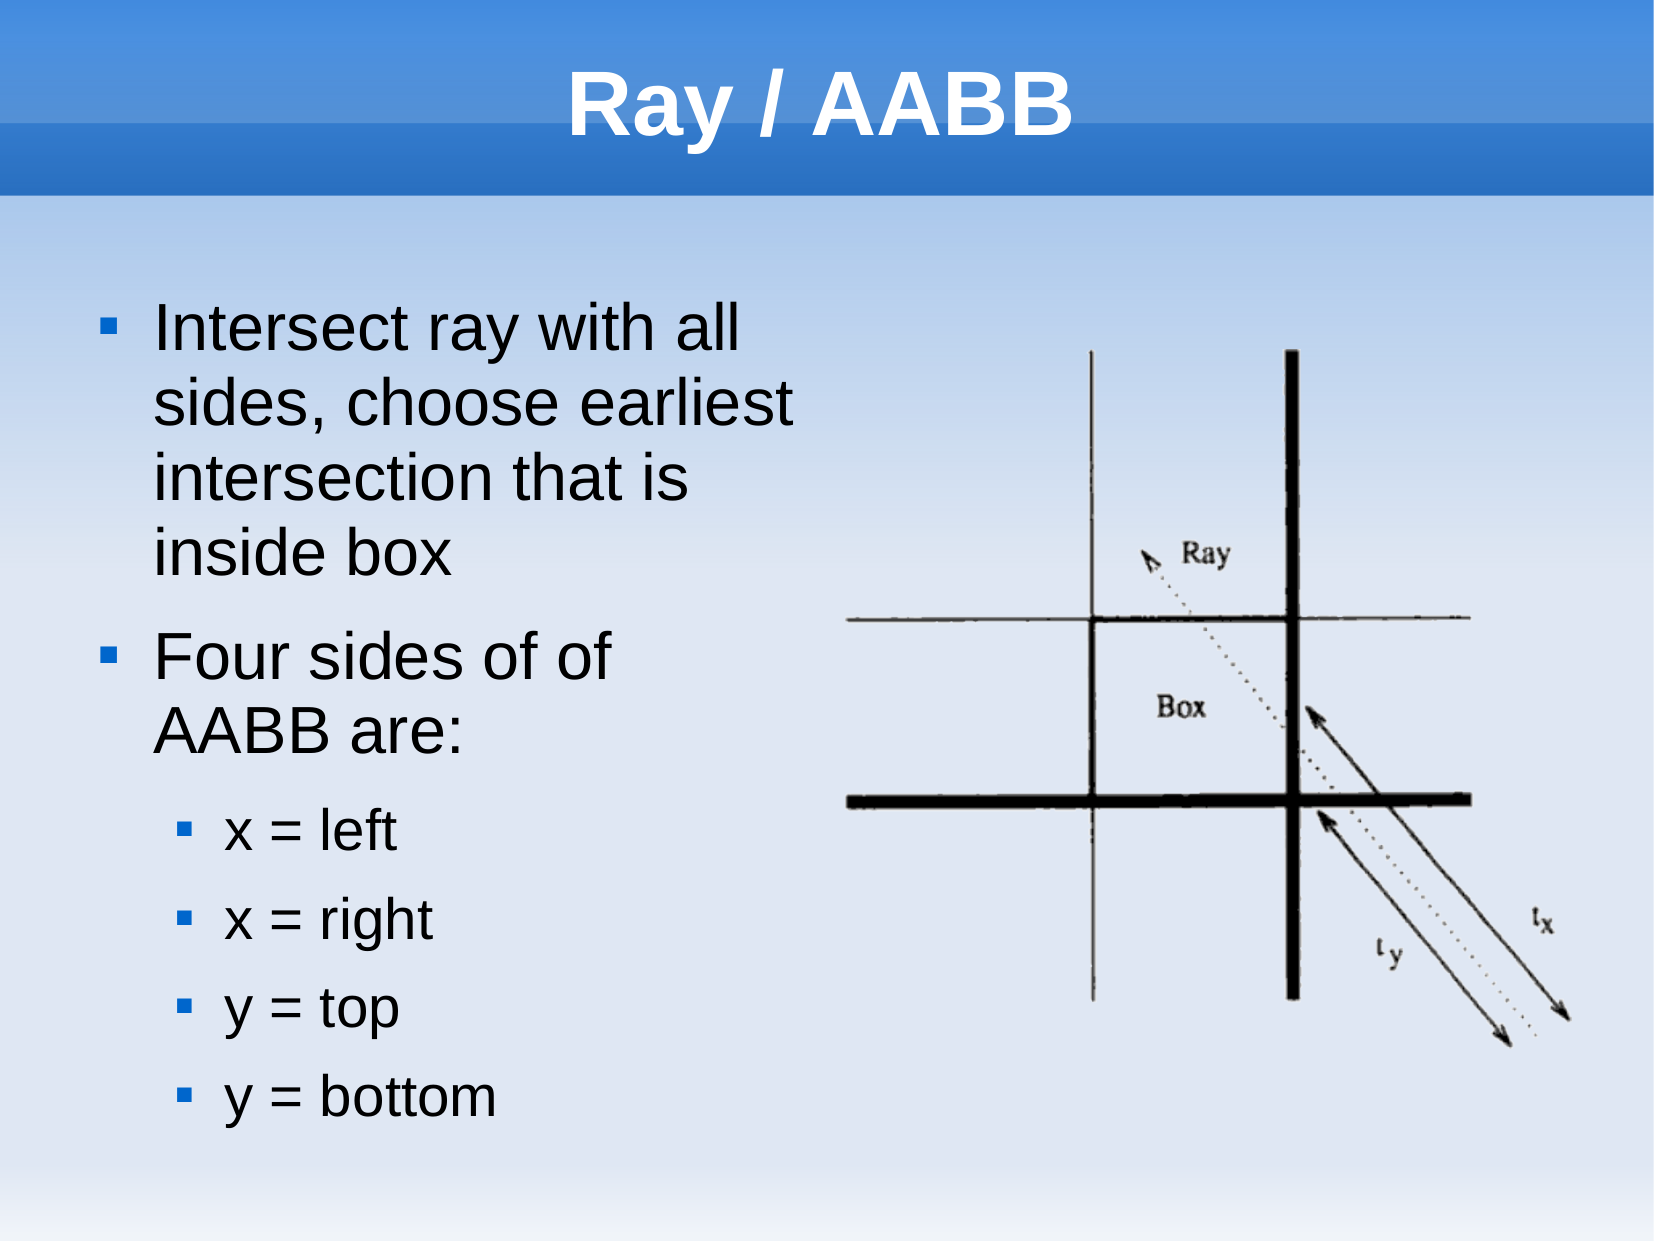

# Ray / AABB
Intersect ray with all sides, choose earliest intersection that is inside box
Four sides of of AABB are:
x = left
x = right
y = top
y = bottom